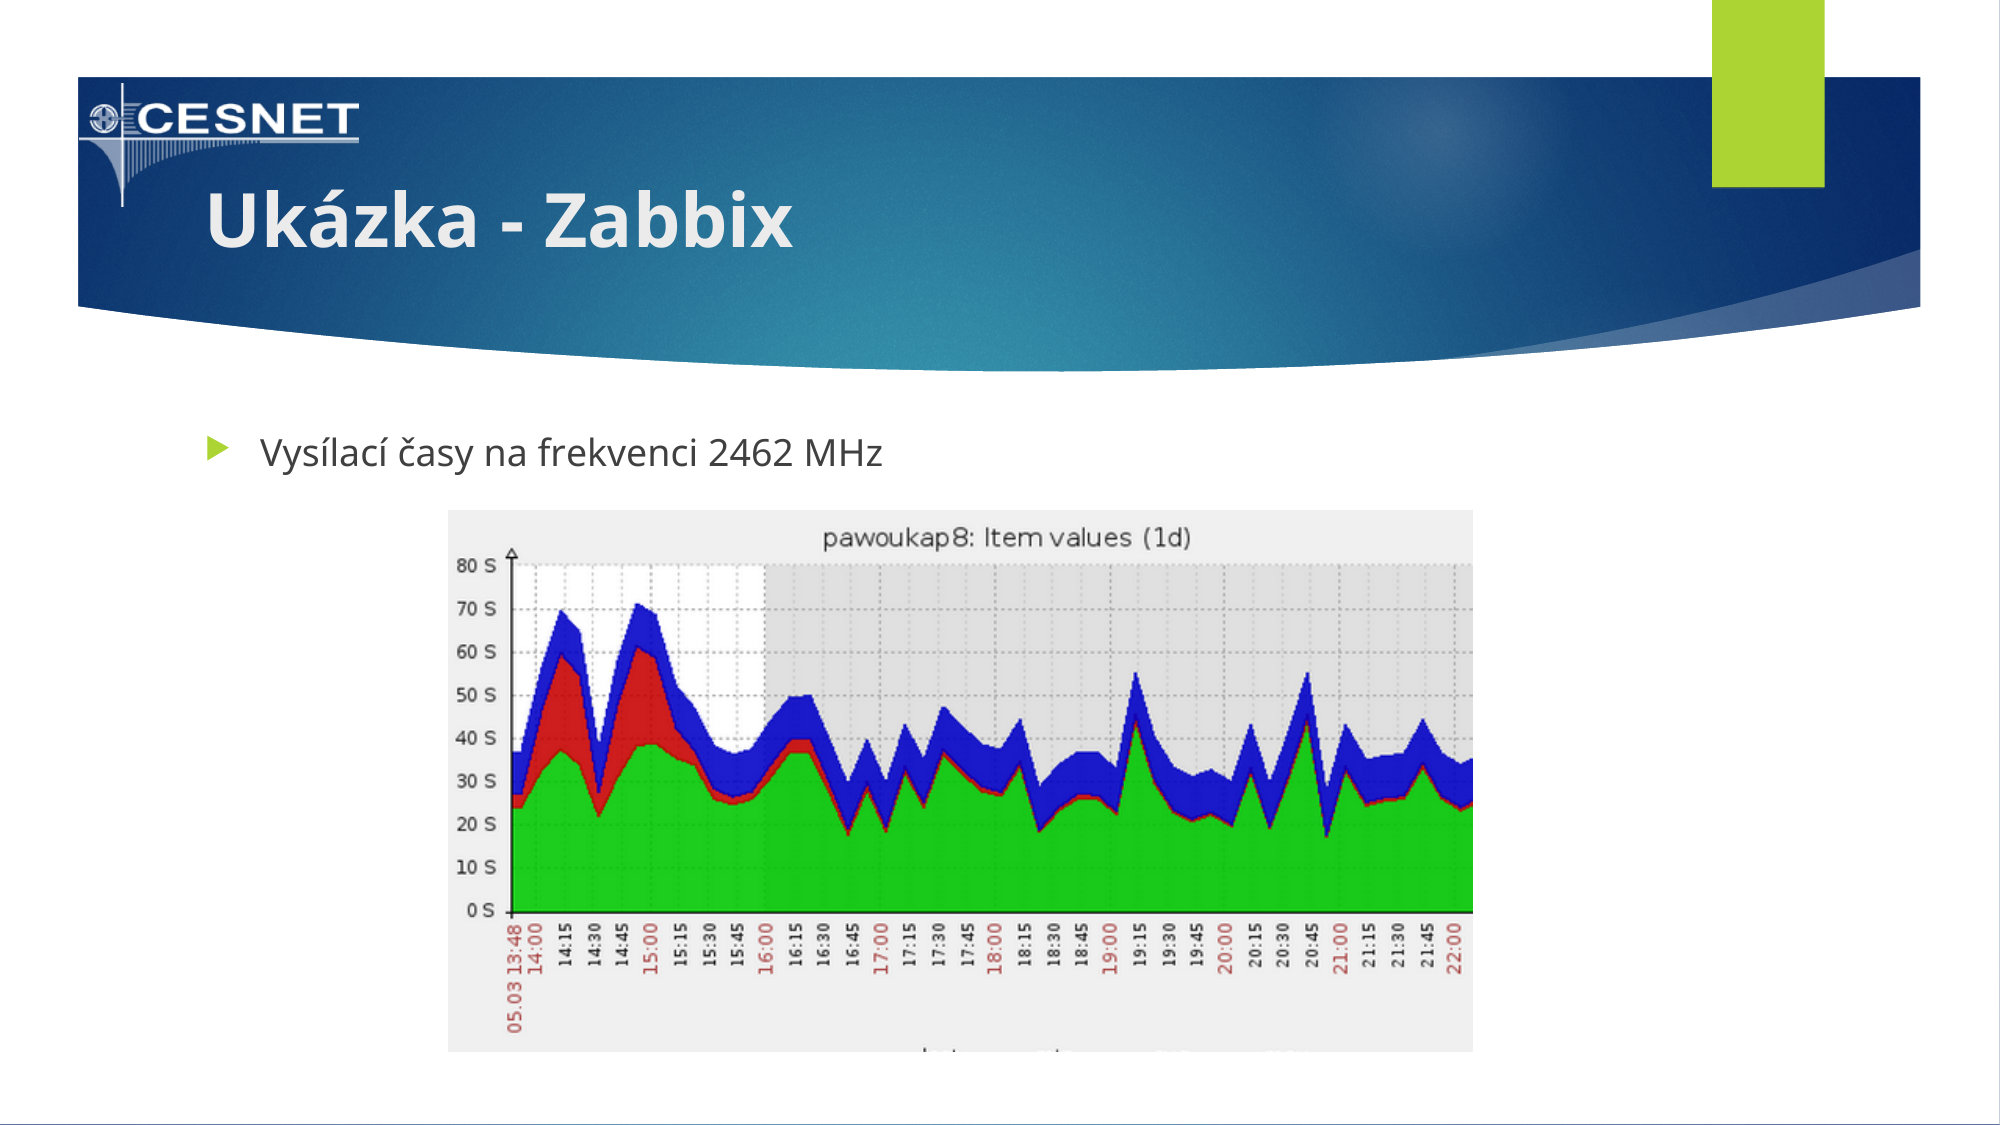

Ukázka - Zabbix
Vysílací časy na frekvenci 2462 MHz